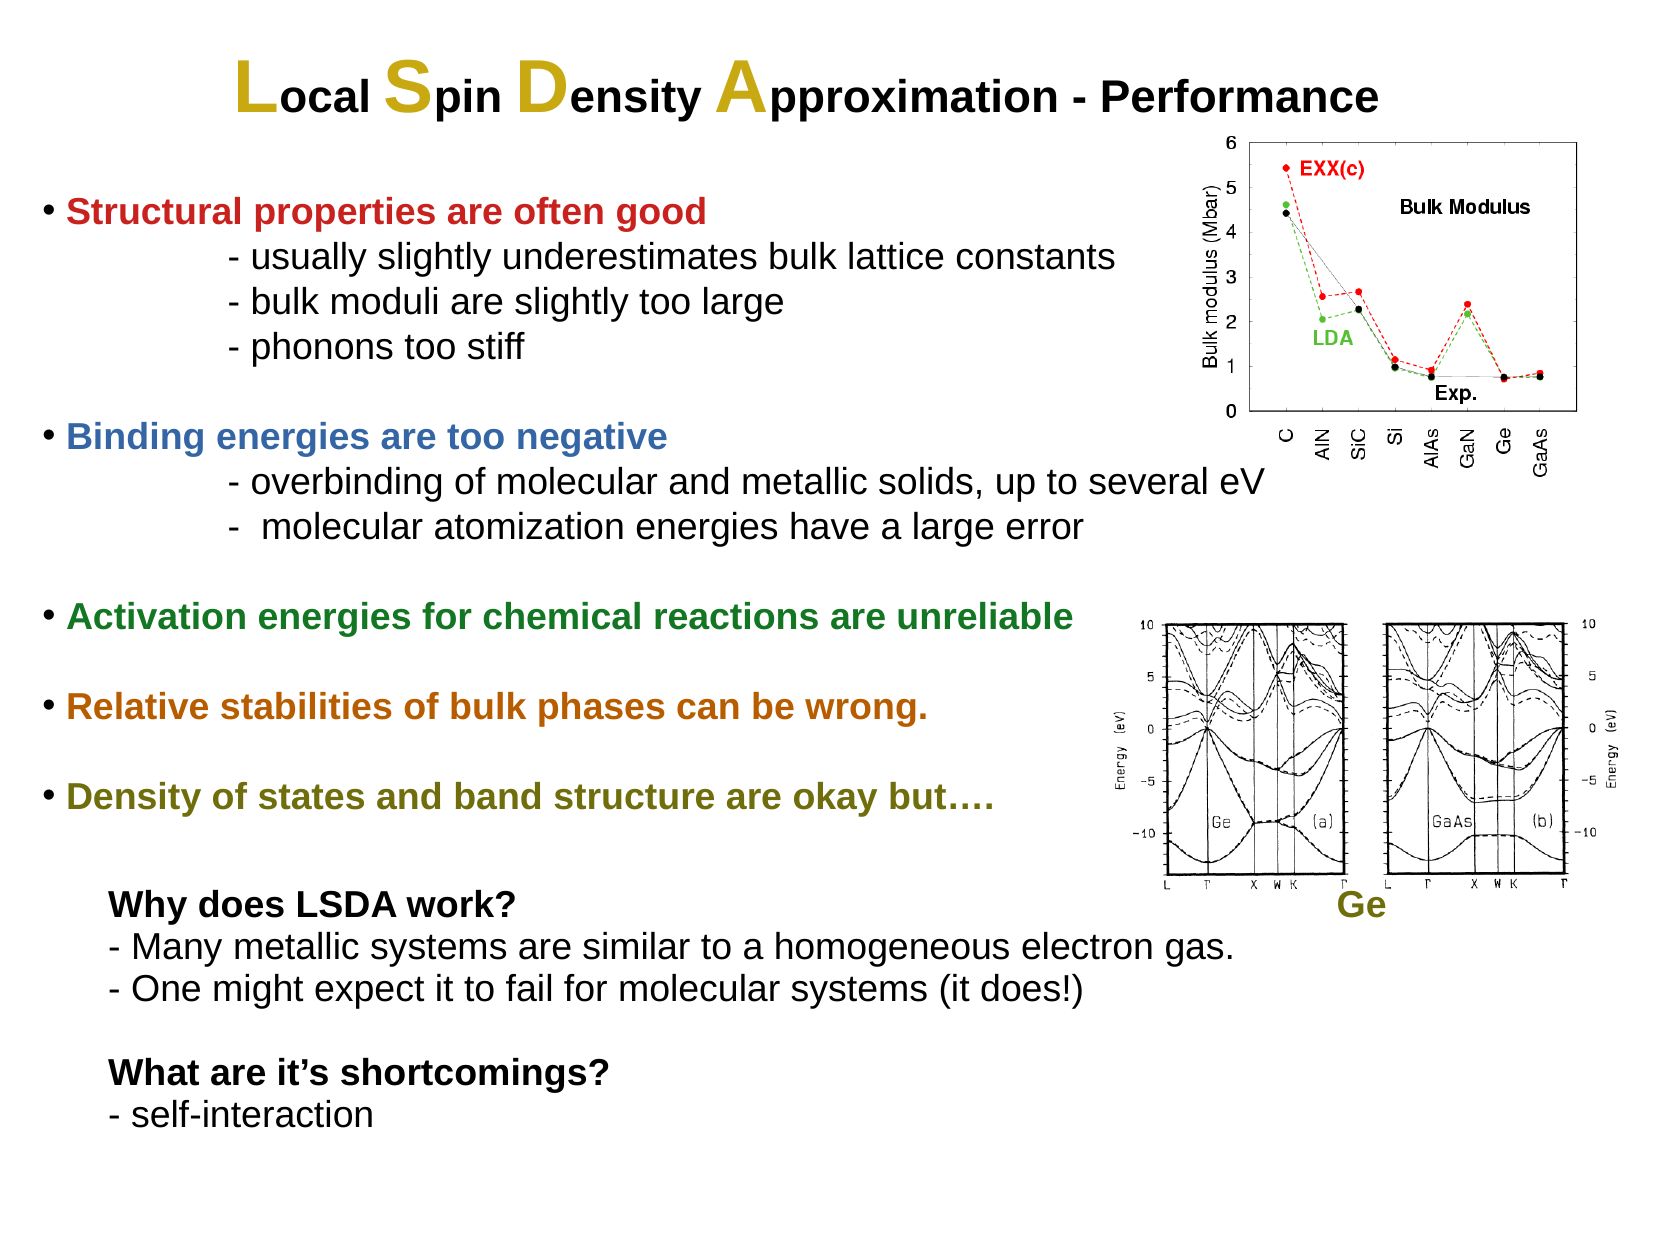

Local Spin Density Approximation - Performance
 Structural properties are often good
	- usually slightly underestimates bulk lattice constants
	- bulk moduli are slightly too large
	- phonons too stiff
 Binding energies are too negative
	- overbinding of molecular and metallic solids, up to several eV
	- molecular atomization energies have a large error
 Activation energies for chemical reactions are unreliable
 Relative stabilities of bulk phases can be wrong.
 Density of states and band structure are okay but….
Why does LSDA work?
- Many metallic systems are similar to a homogeneous electron gas.
- One might expect it to fail for molecular systems (it does!)
What are it’s shortcomings?
- self-interaction
Ge